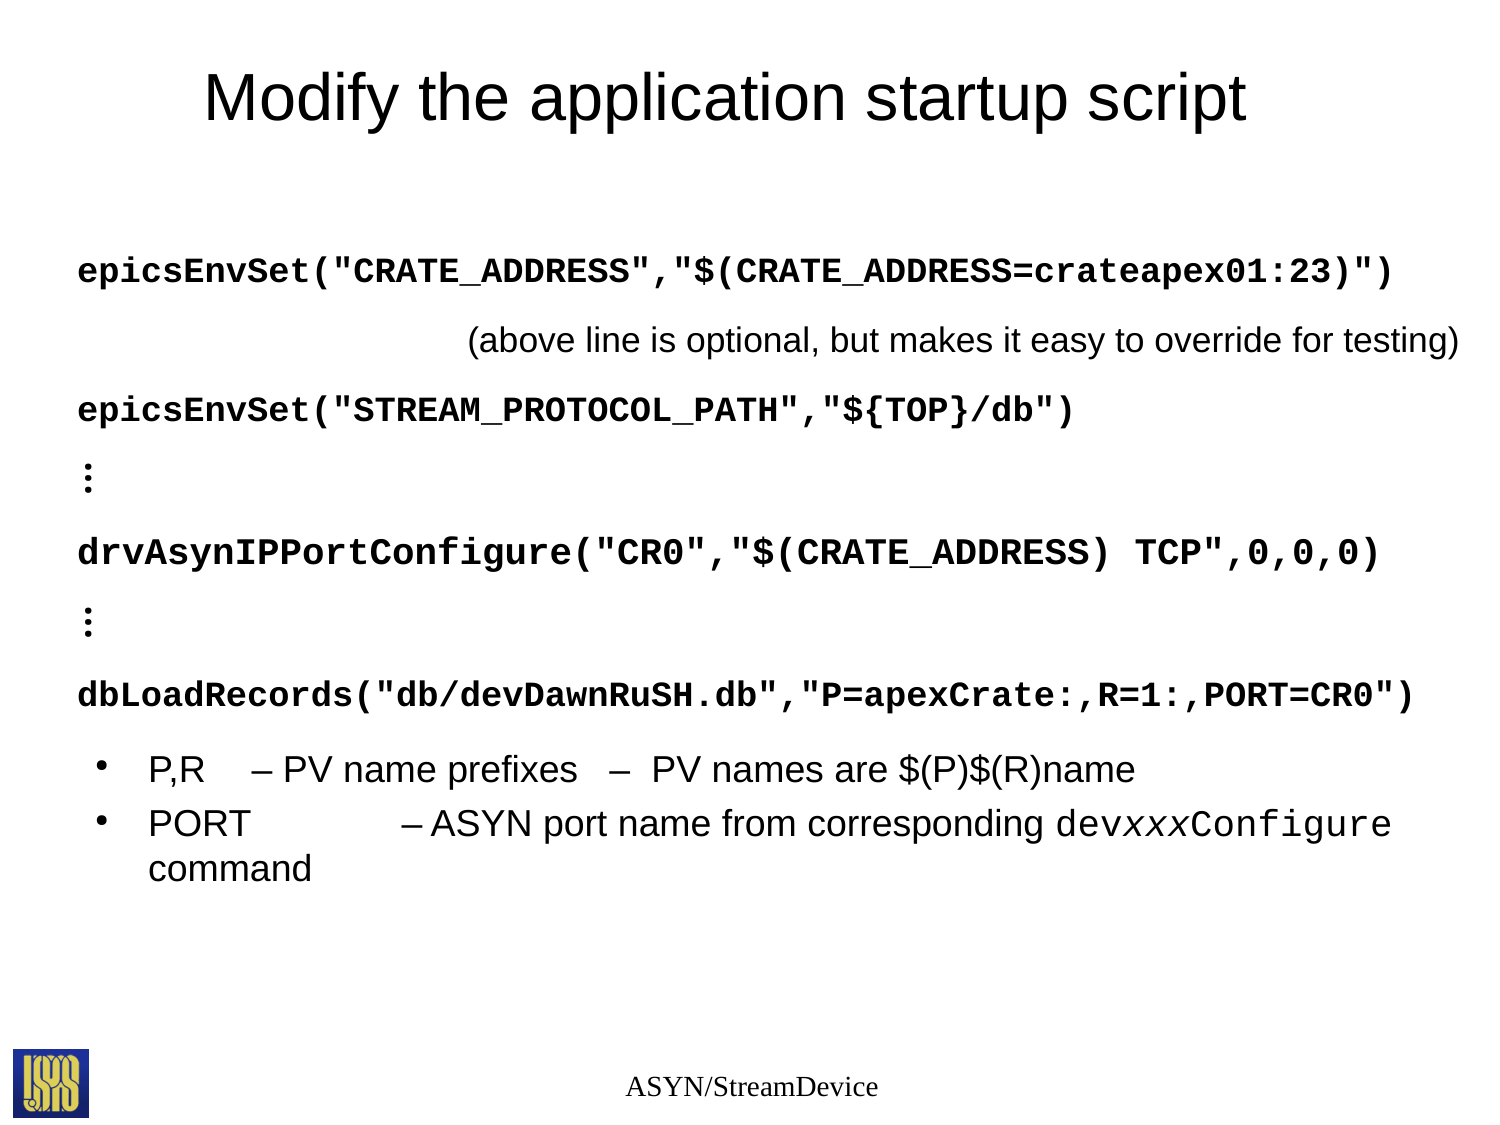

# Modify the application startup script
epicsEnvSet("CRATE_ADDRESS","$(CRATE_ADDRESS=crateapex01:23)")
 (above line is optional, but makes it easy to override for testing)
epicsEnvSet("STREAM_PROTOCOL_PATH","${TOP}/db")
⁝
drvAsynIPPortConfigure("CR0","$(CRATE_ADDRESS) TCP",0,0,0)
⁝
dbLoadRecords("db/devDawnRuSH.db","P=apexCrate:,R=1:,PORT=CR0")
P,R	– PV name prefixes – PV names are $(P)$(R)name
PORT	– ASYN port name from corresponding devxxxConfigure command